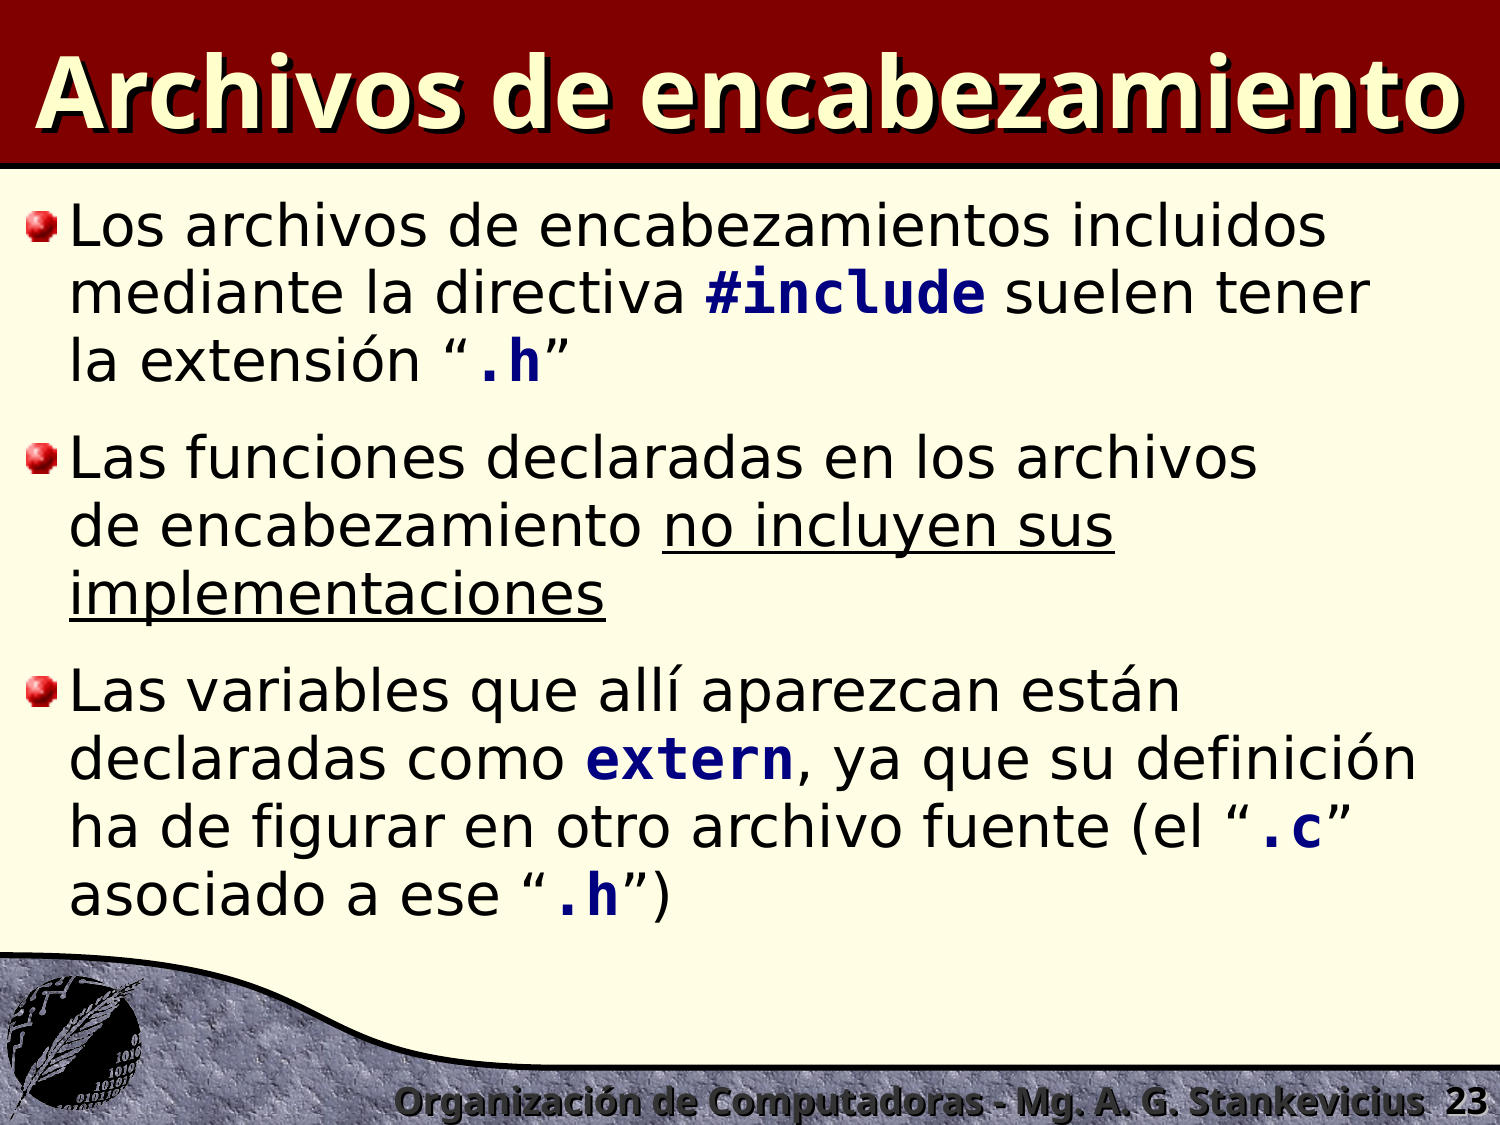

# Archivos de encabezamiento
Los archivos de encabezamientos incluidos mediante la directiva #include suelen tener
la extensión “.h”
Las funciones declaradas en los archivos
de encabezamiento no incluyen sus implementaciones
Las variables que allí aparezcan están declaradas como extern, ya que su definición ha de figurar en otro archivo fuente (el “.c” asociado a ese “.h”)
23